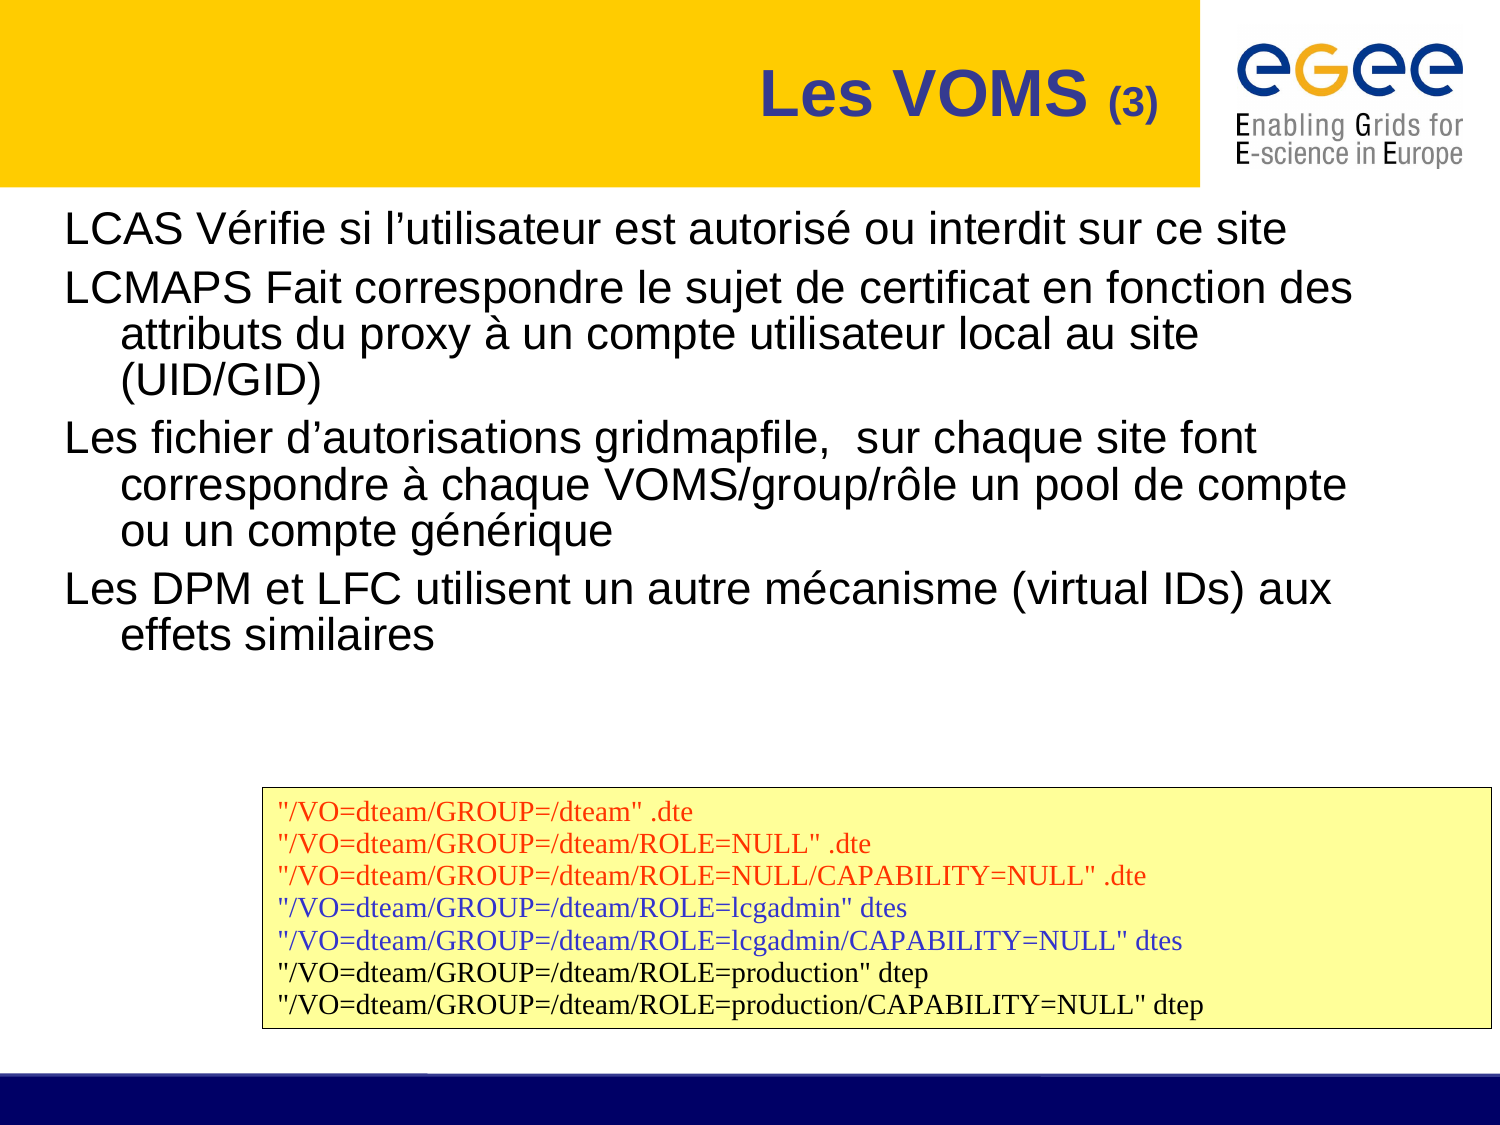

# Les VOMS (3)
LCAS Vérifie si l’utilisateur est autorisé ou interdit sur ce site
LCMAPS Fait correspondre le sujet de certificat en fonction des attributs du proxy à un compte utilisateur local au site (UID/GID)
Les fichier d’autorisations gridmapfile, sur chaque site font correspondre à chaque VOMS/group/rôle un pool de compte ou un compte générique
Les DPM et LFC utilisent un autre mécanisme (virtual IDs) aux effets similaires
"/VO=dteam/GROUP=/dteam" .dte
"/VO=dteam/GROUP=/dteam/ROLE=NULL" .dte
"/VO=dteam/GROUP=/dteam/ROLE=NULL/CAPABILITY=NULL" .dte
"/VO=dteam/GROUP=/dteam/ROLE=lcgadmin" dtes
"/VO=dteam/GROUP=/dteam/ROLE=lcgadmin/CAPABILITY=NULL" dtes
"/VO=dteam/GROUP=/dteam/ROLE=production" dtep
"/VO=dteam/GROUP=/dteam/ROLE=production/CAPABILITY=NULL" dtep